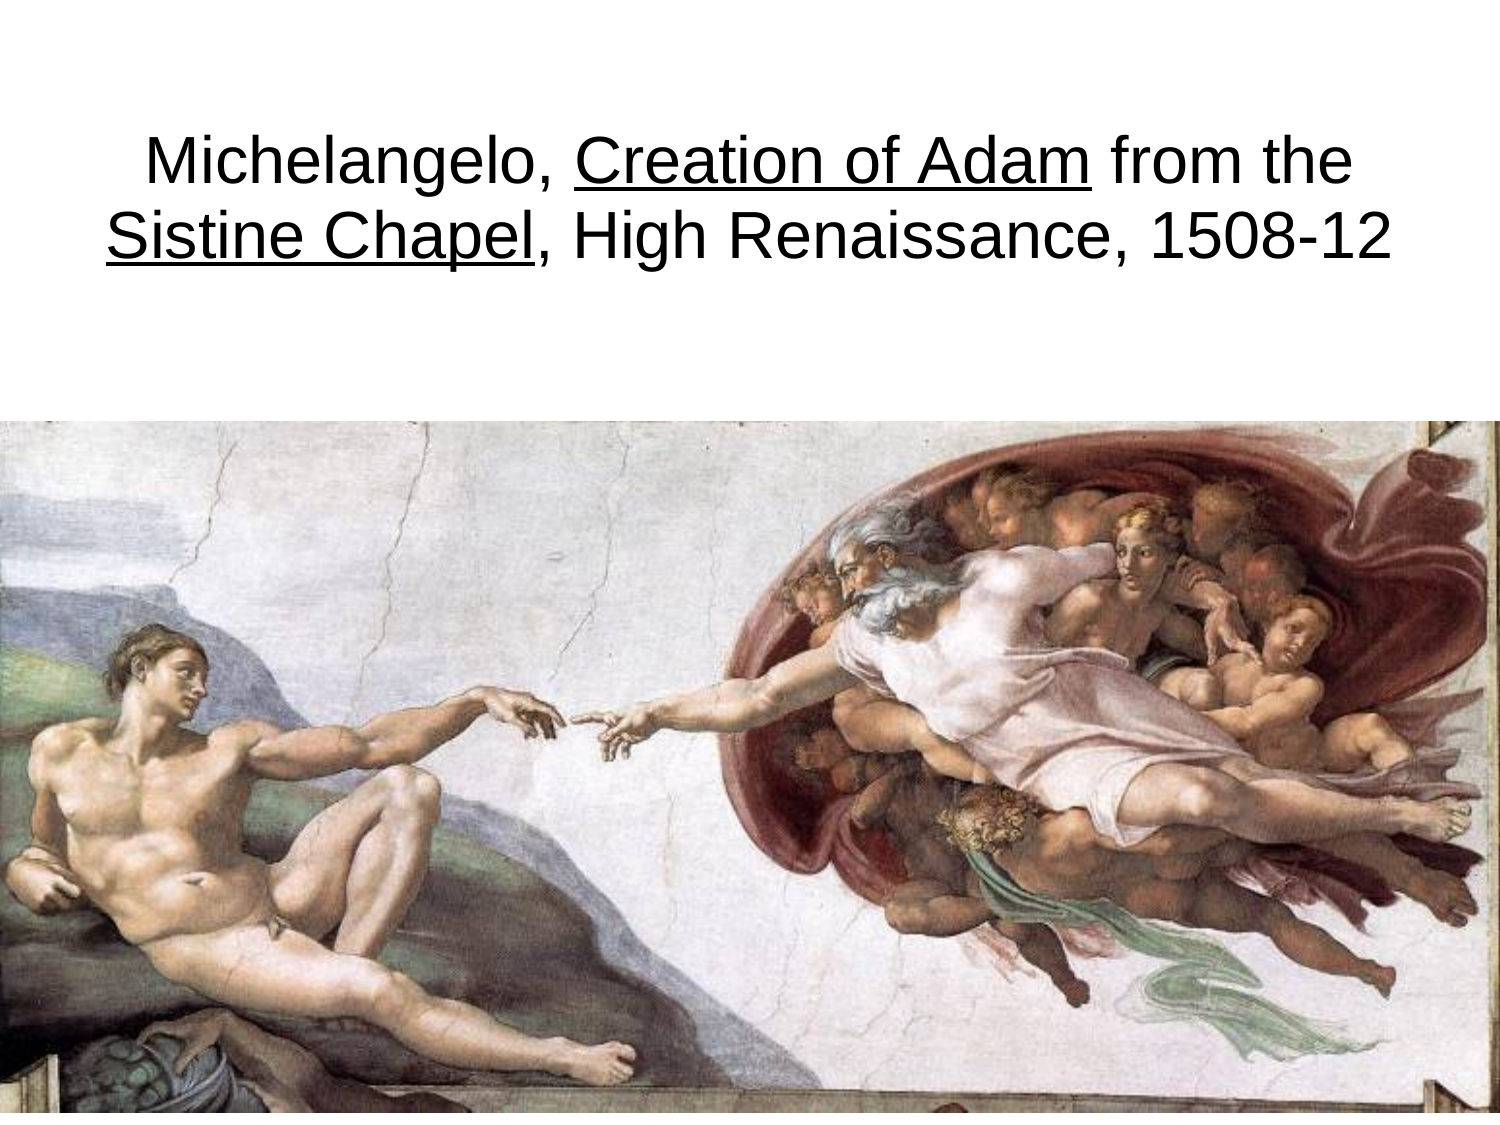

# Michelangelo, Creation of Adam from the Sistine Chapel, High Renaissance, 1508-12